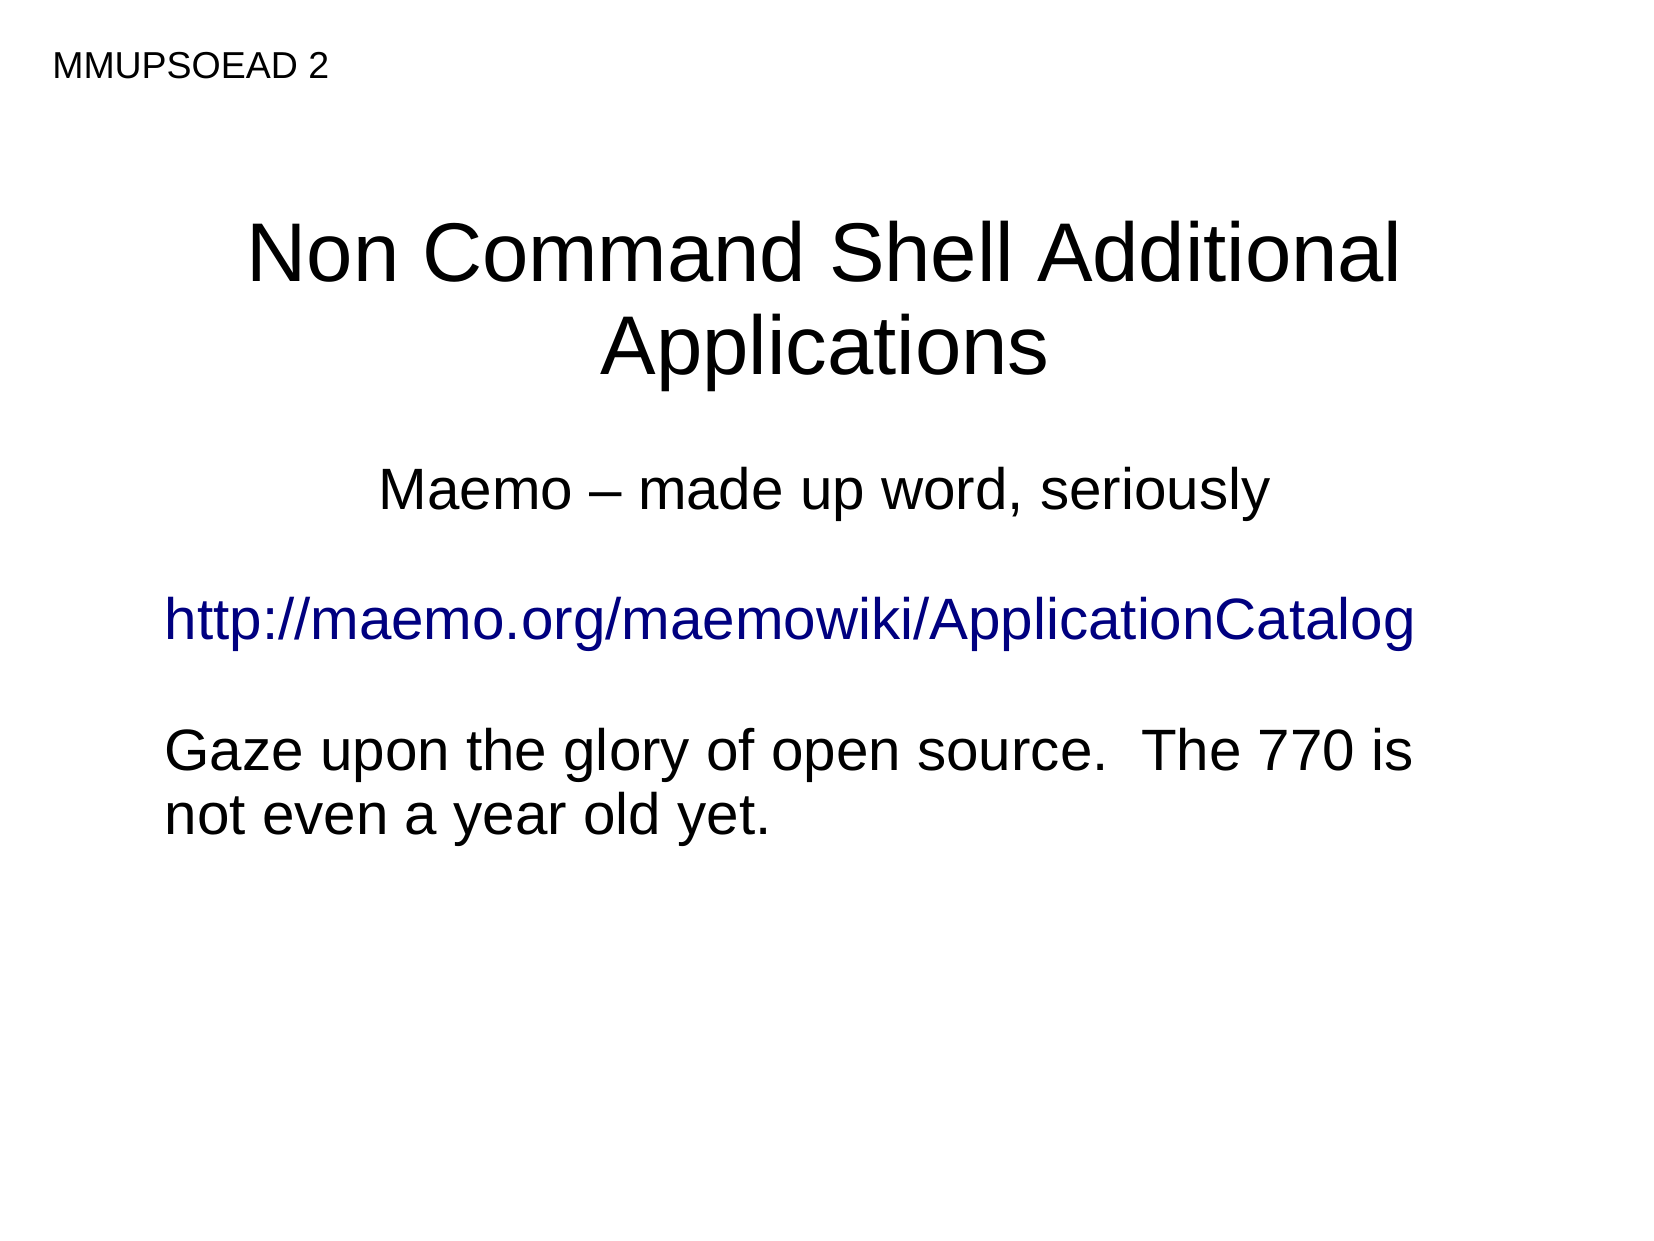

MMUPSOEAD 2
Non Command Shell Additional Applications
Maemo – made up word, seriously
http://maemo.org/maemowiki/ApplicationCatalog
Gaze upon the glory of open source. The 770 is not even a year old yet.